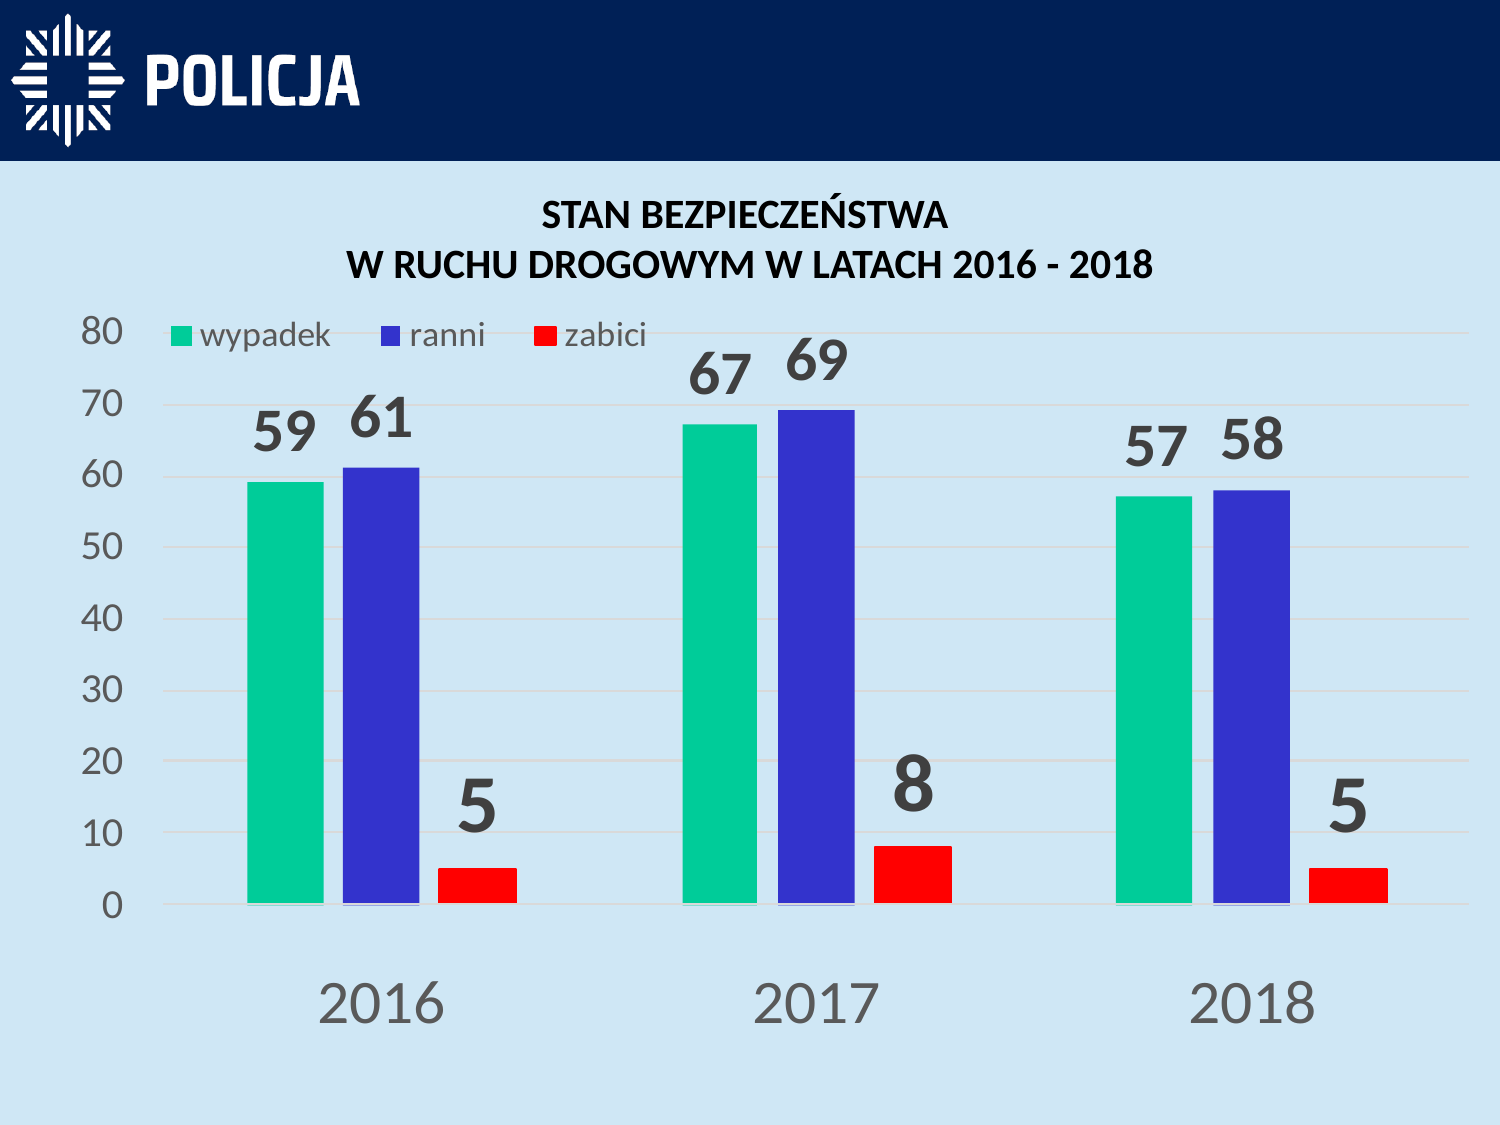

STAN BEZPIECZEŃSTWA
W RUCHU DROGOWYM W LATACH 2016 - 2018